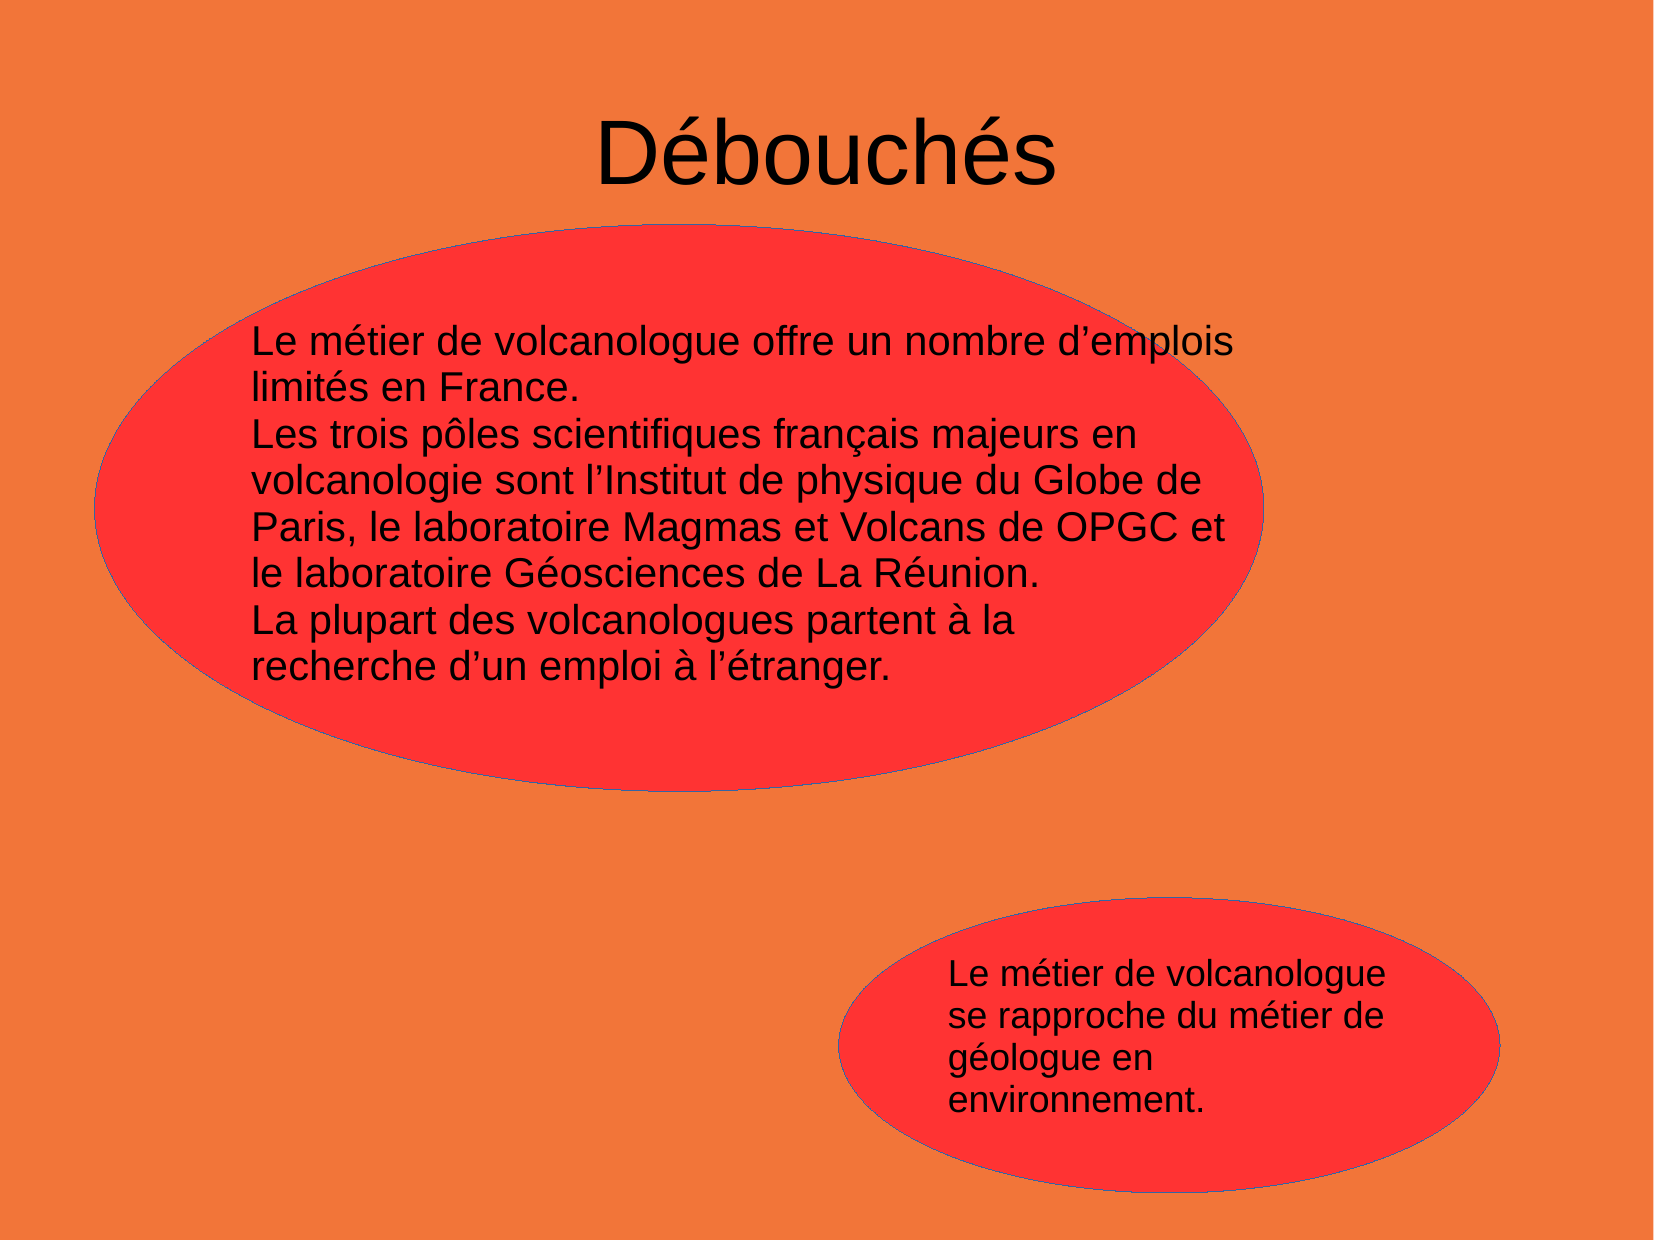

# Débouchés
Le métier de volcanologue offre un nombre d’emplois limités en France.
Les trois pôles scientifiques français majeurs en volcanologie sont l’Institut de physique du Globe de Paris, le laboratoire Magmas et Volcans de OPGC et le laboratoire Géosciences de La Réunion.
La plupart des volcanologues partent à la
recherche d’un emploi à l’étranger.
Le métier de volcanologue se rapproche du métier de géologue en environnement.